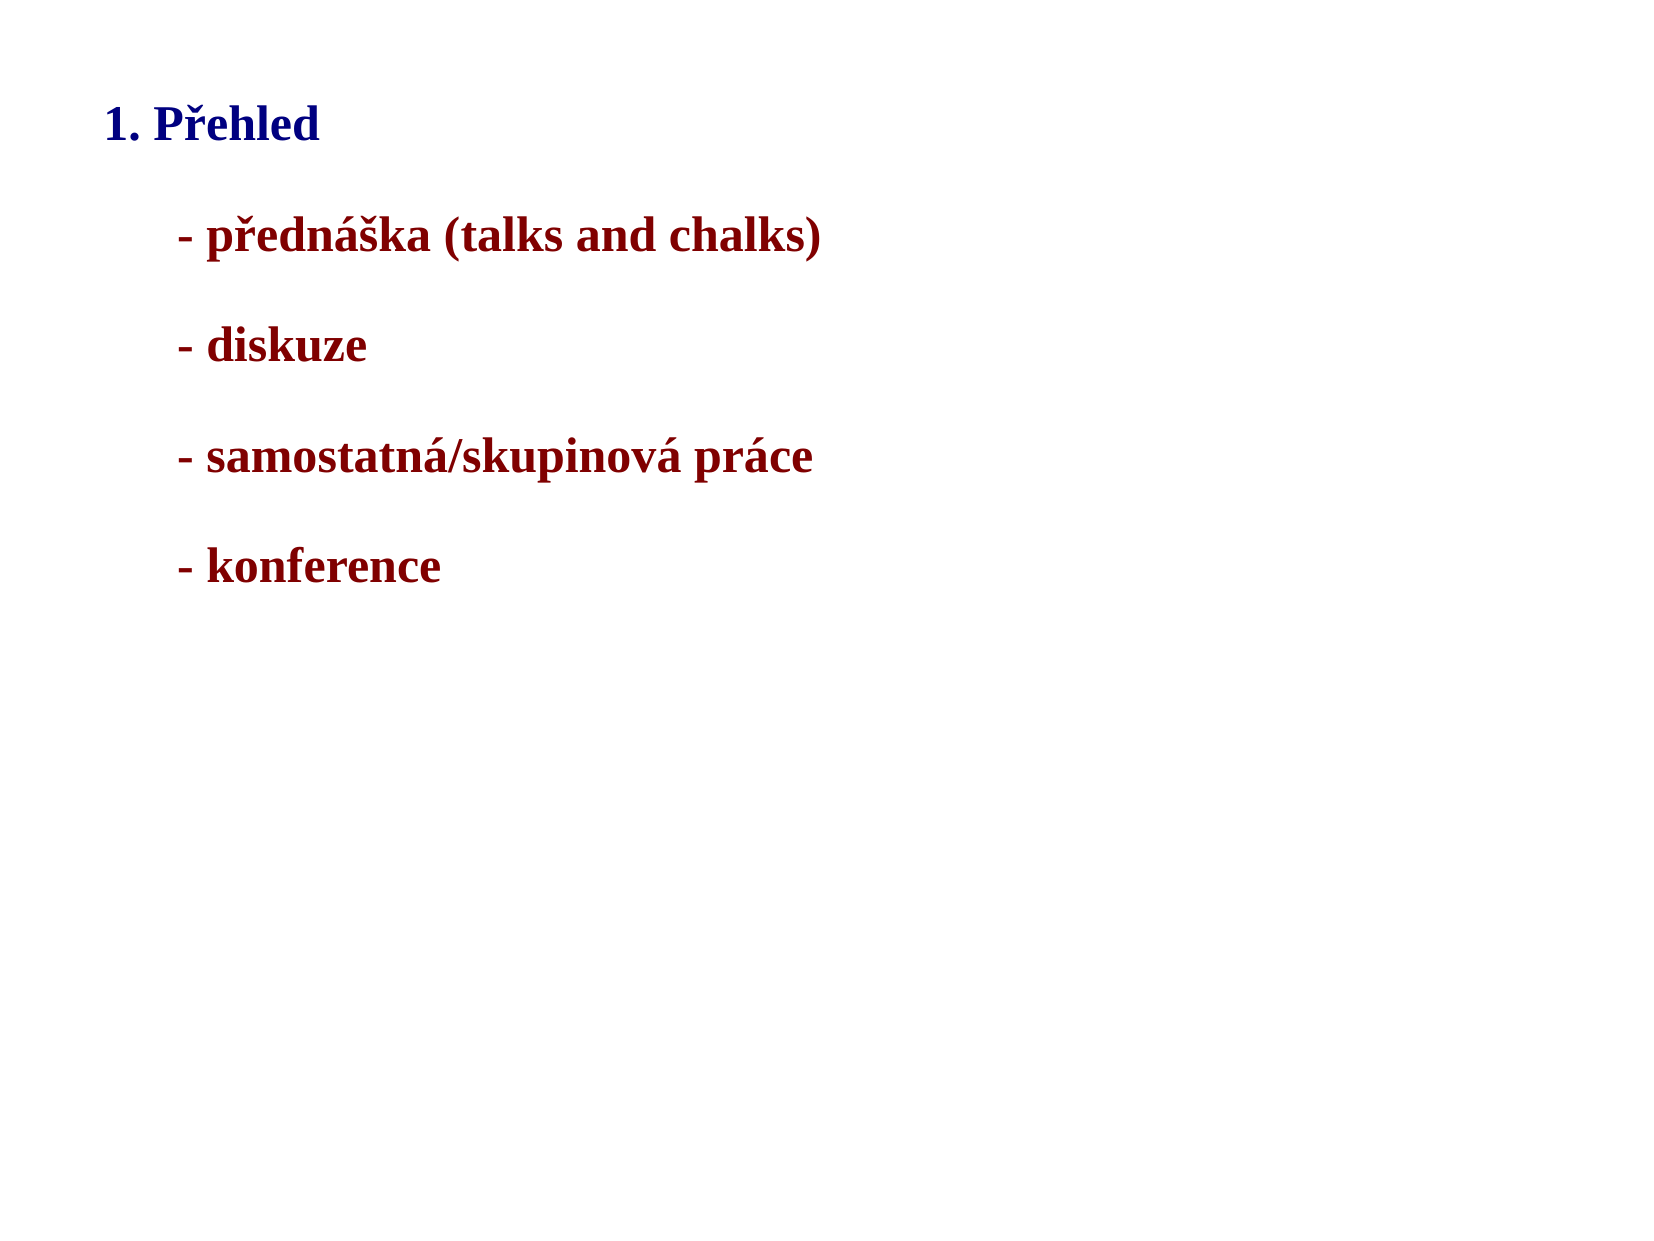

1. Přehled
	- přednáška (talks and chalks)
	- diskuze
	- samostatná/skupinová práce
	- konference